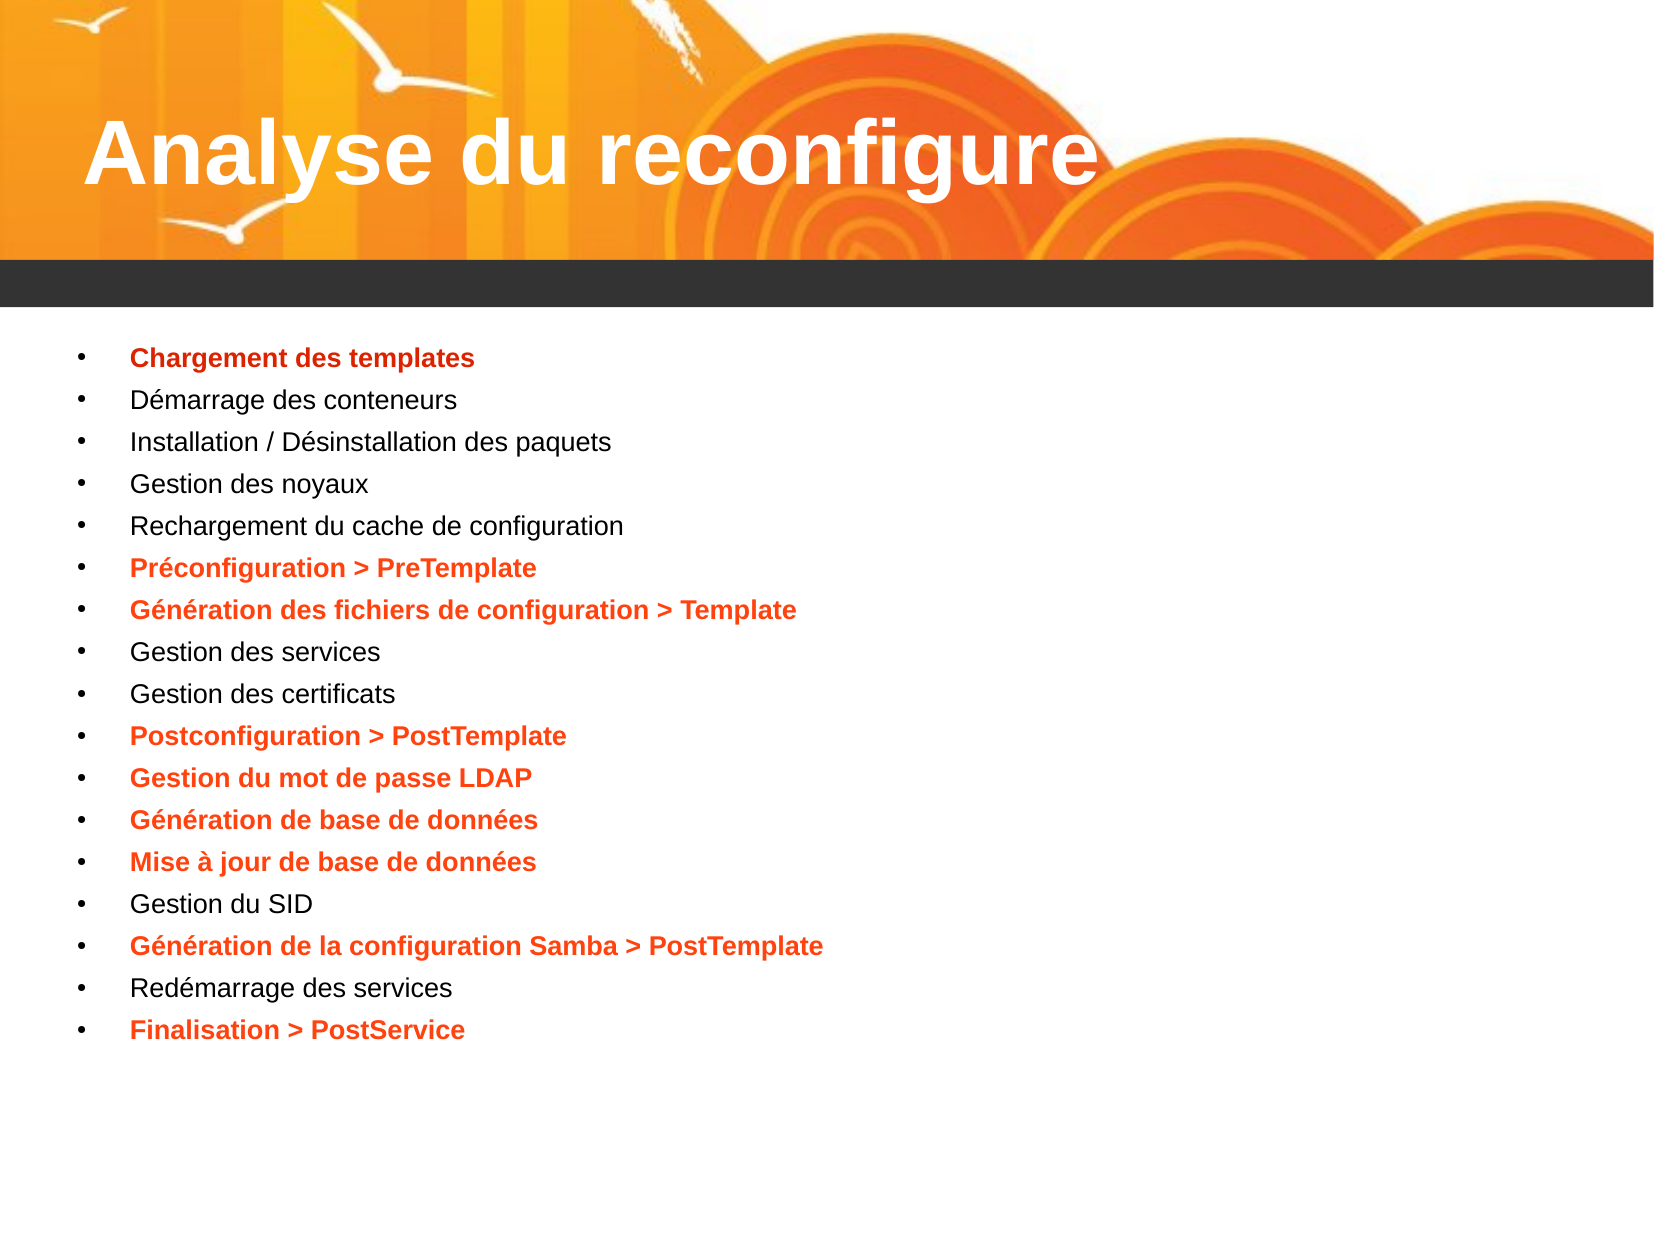

# Analyse du reconfigure
Chargement des templates
Démarrage des conteneurs
Installation / Désinstallation des paquets
Gestion des noyaux
Rechargement du cache de configuration
Préconfiguration > PreTemplate
Génération des fichiers de configuration > Template
Gestion des services
Gestion des certificats
Postconfiguration > PostTemplate
Gestion du mot de passe LDAP
Génération de base de données
Mise à jour de base de données
Gestion du SID
Génération de la configuration Samba > PostTemplate
Redémarrage des services
Finalisation > PostService